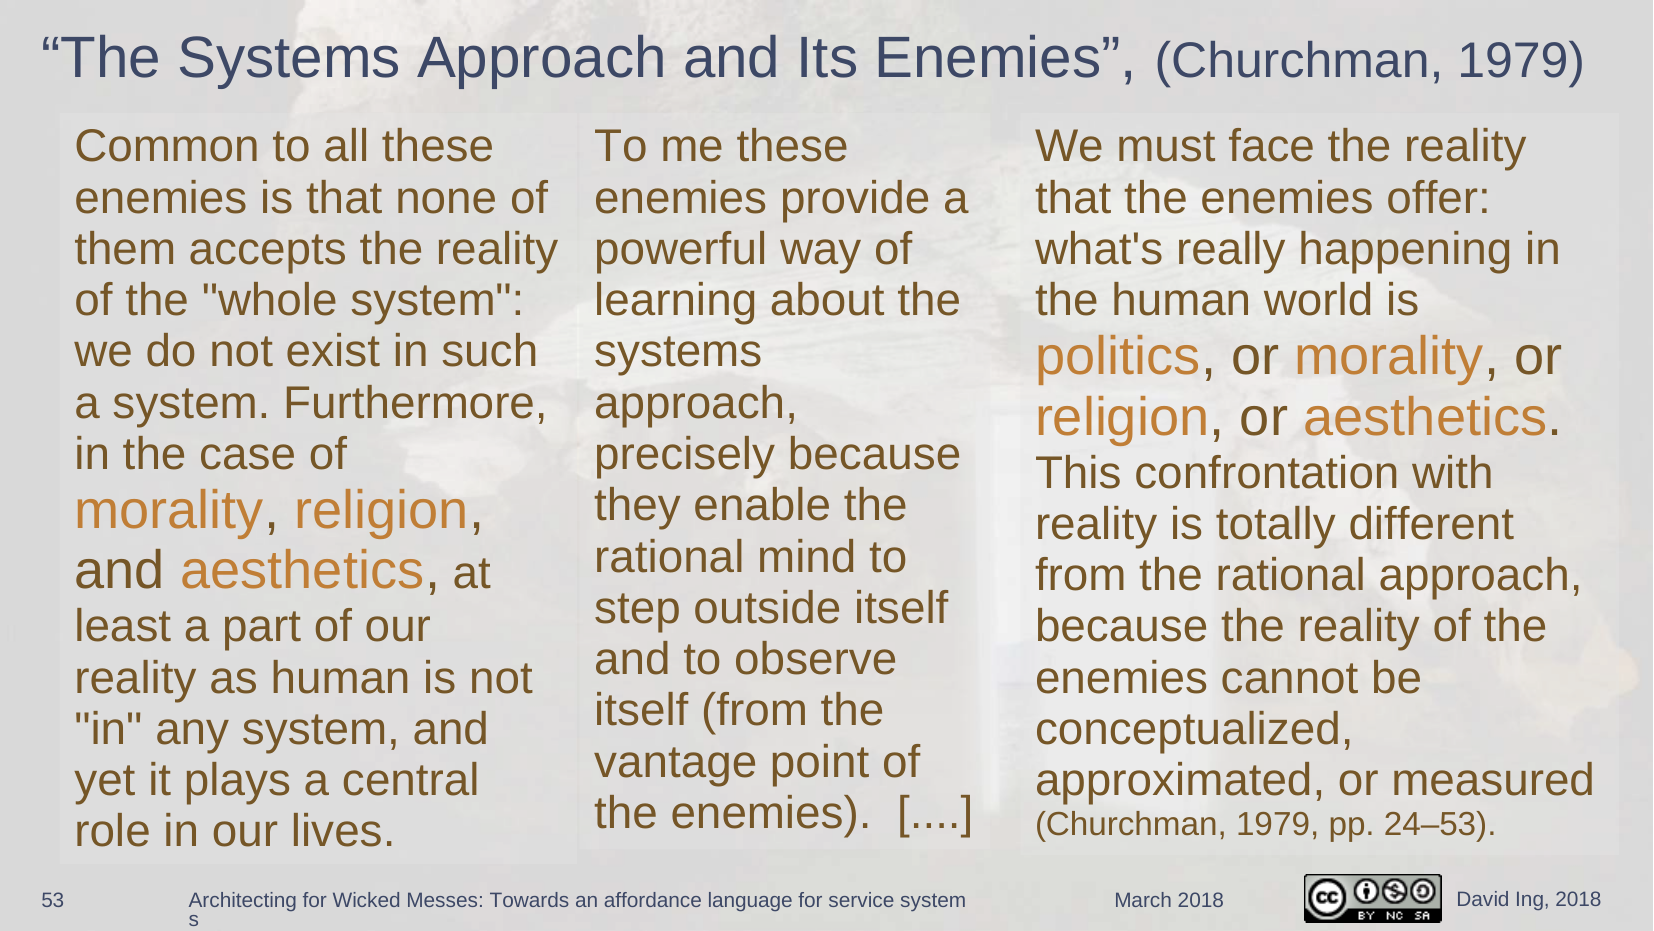

# “The Systems Approach and Its Enemies”, (Churchman, 1979)
Common to all these enemies is that none of them accepts the reality of the "whole system": we do not exist in such a system. Furthermore, in the case of morality, religion, and aesthetics, at least a part of our reality as human is not "in" any system, and yet it plays a central role in our lives.
To me these enemies provide a powerful way of learning about the systems approach, precisely because they enable the rational mind to step outside itself and to observe itself (from the vantage point of the enemies). [....]
We must face the reality that the enemies offer: what's really happening in the human world is politics, or morality, or religion, or aesthetics. This confrontation with reality is totally different from the rational approach, because the reality of the enemies cannot be conceptualized, approximated, or measured (Churchman, 1979, pp. 24–53).
Architecting for Wicked Messes: Towards an affordance language for service systems
March 2018
53